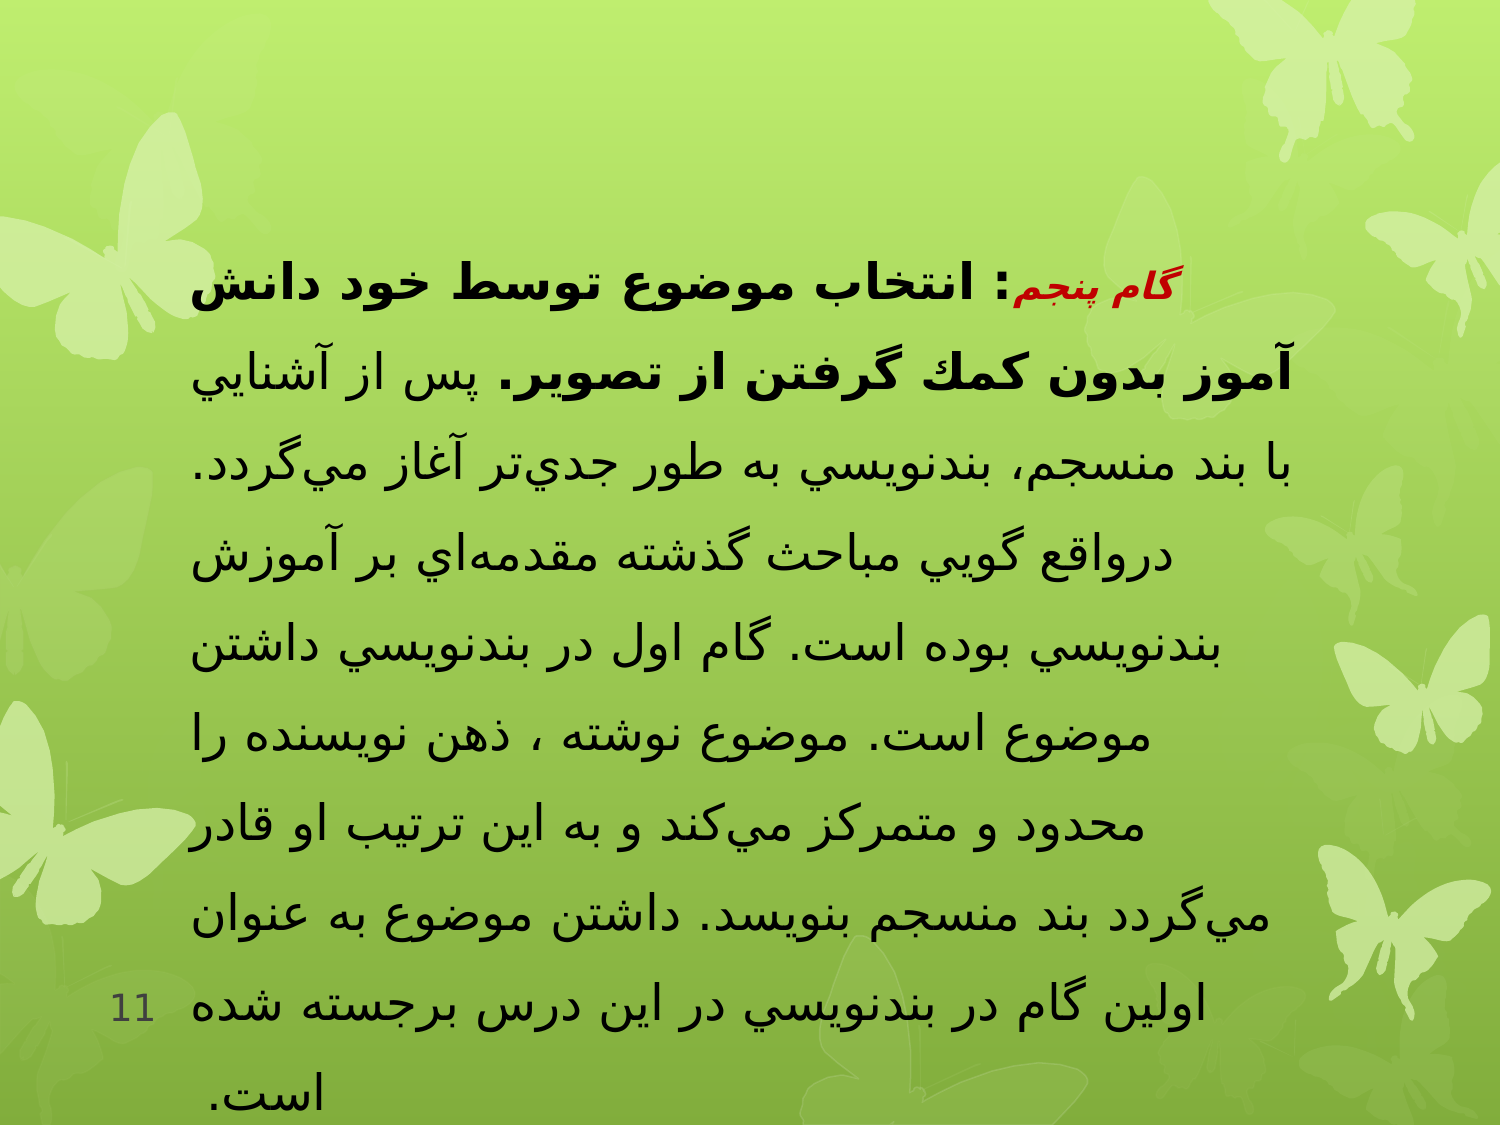

گام پنجم: انتخاب موضوع توسط خود دانش آموز بدون كمك گرفتن از تصوير. پس از آشنايي با بند منسجم، بندنويسي به طور جدي‌تر آغاز مي‌گردد. درواقع گويي مباحث گذشته مقدمه‌اي بر آموزش بندنويسي بوده است. گام اول در بندنويسي داشتن موضوع است. موضوع نوشته ، ذهن نويسنده را محدود و متمركز مي‌كند و به اين ترتيب او قادر مي‌گردد بند منسجم بنويسد. داشتن موضوع به عنوان اولين گام در بندنويسي در اين درس برجسته شده است.